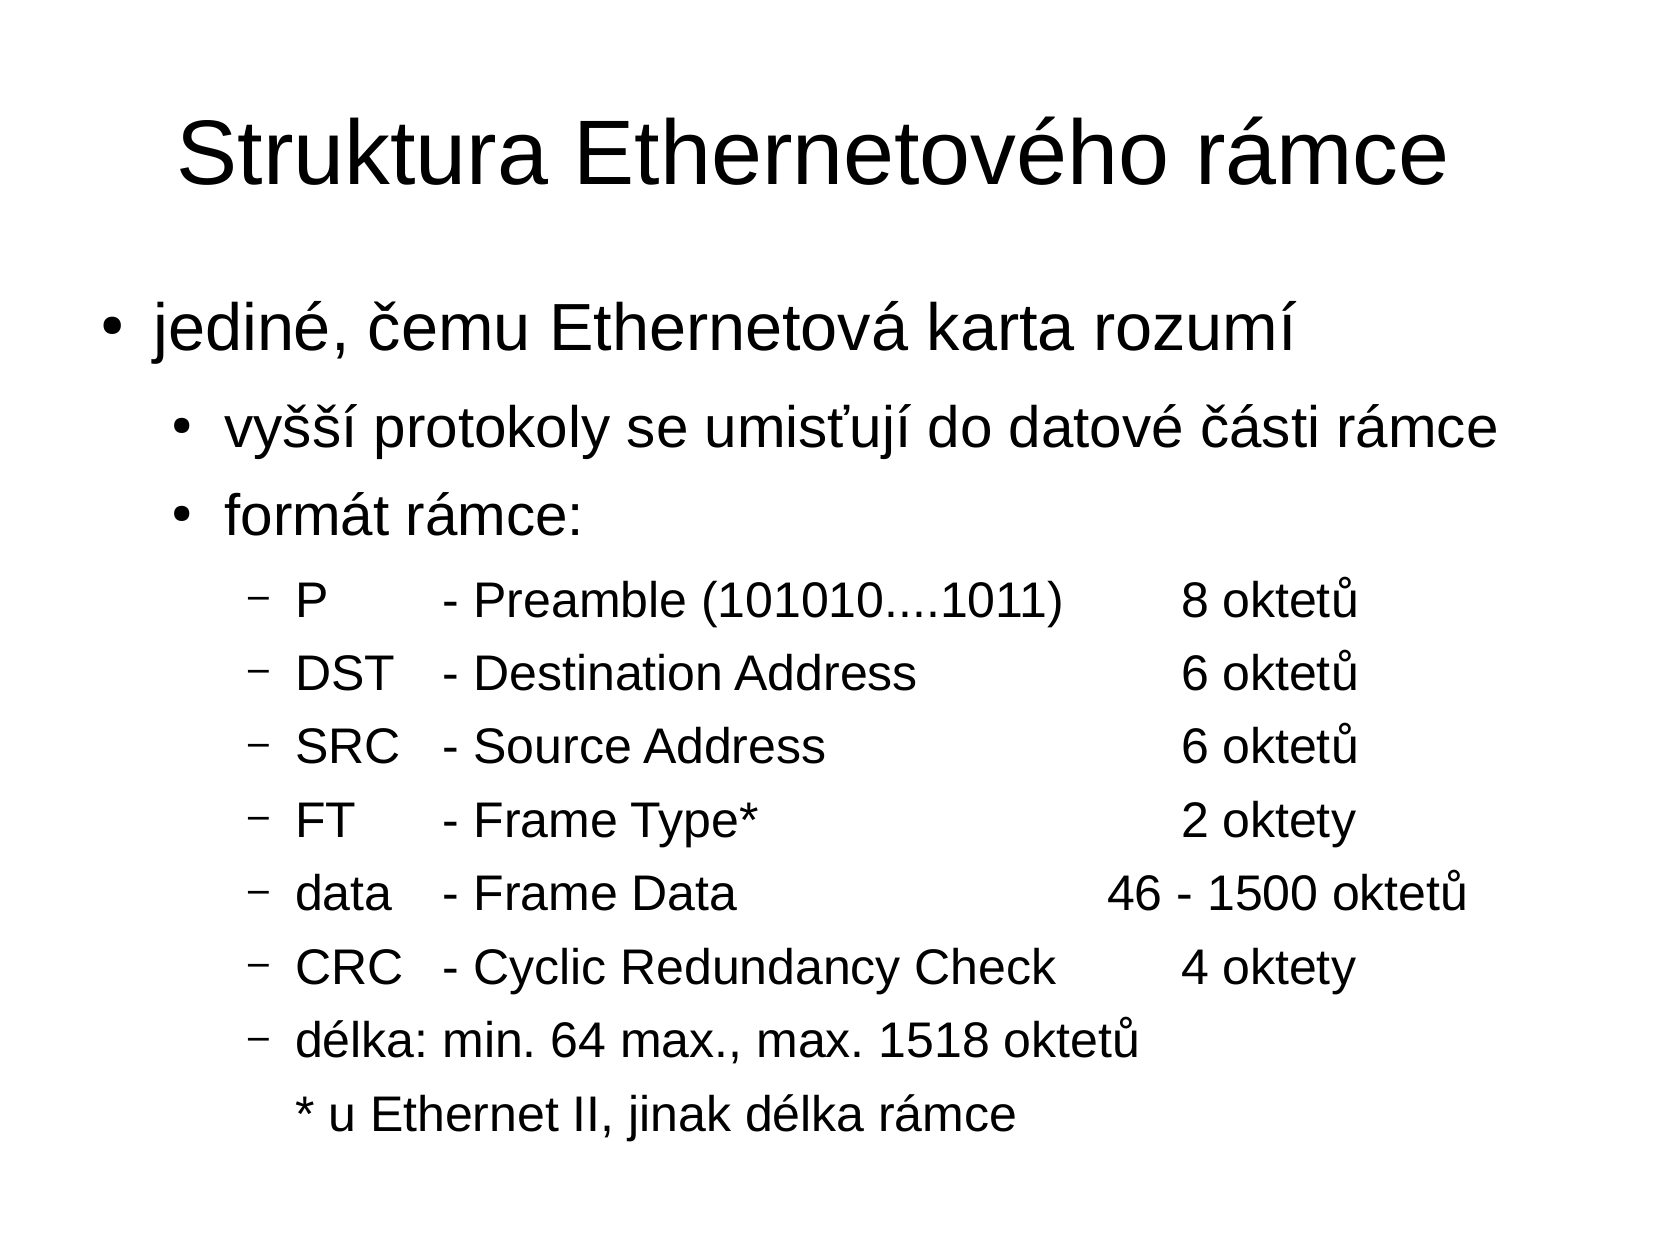

# Struktura Ethernetového rámce
jediné, čemu Ethernetová karta rozumí
vyšší protokoly se umisťují do datové části rámce
formát rámce:
P		- Preamble (101010....1011)		8 oktetů
DST 	- Destination Address				6 oktetů
SRC	- Source Address					6 oktetů
FT		- Frame Type*						2 oktety
data	- Frame Data						46 - 1500 oktetů
CRC	- Cyclic Redundancy Check		4 oktety
délka: min. 64 max., max. 1518 oktetů
* u Ethernet II, jinak délka rámce